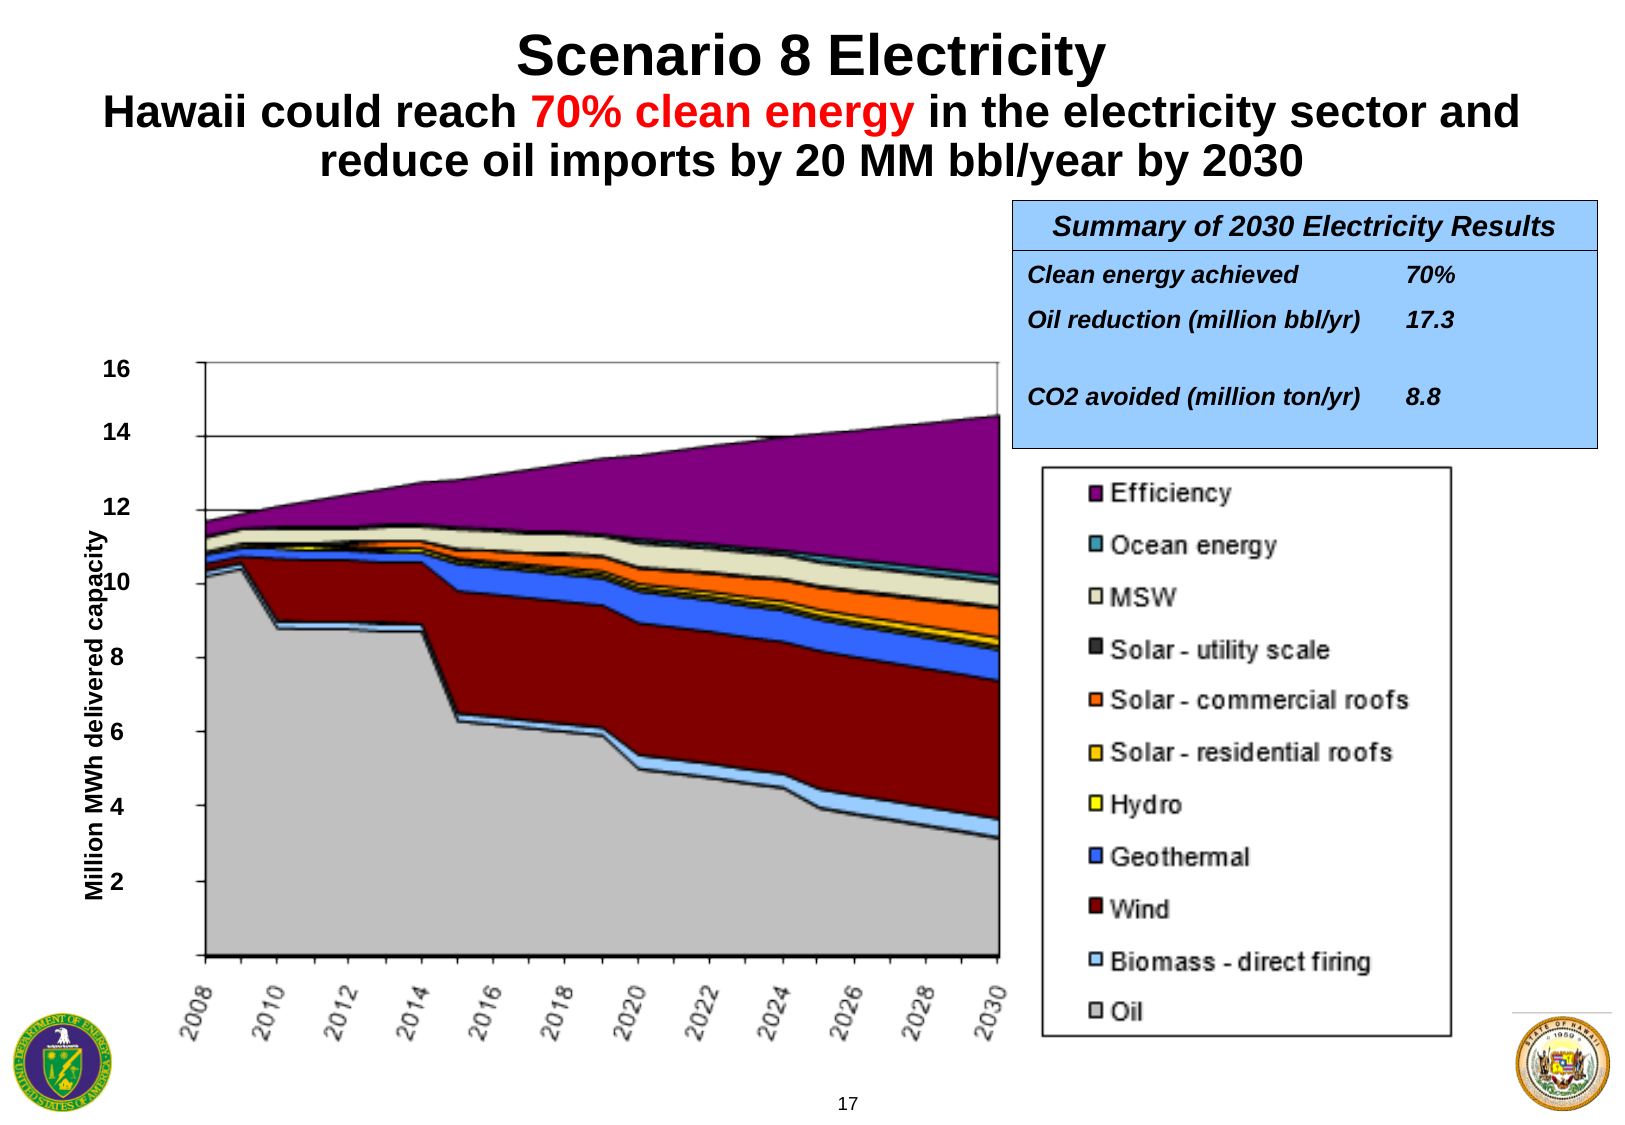

# Scenario 8 Electricity Hawaii could reach 70% clean energy in the electricity sector and reduce oil imports by 20 MM bbl/year by 2030
| Summary of 2030 Electricity Results | |
| --- | --- |
| Clean energy achieved | 70% |
| Oil reduction (million bbl/yr) | 17.3 |
| CO2 avoided (million ton/yr) | 8.8 |
16
14
12
10
 8
Million MWh delivered capacity
 6
 4
 2